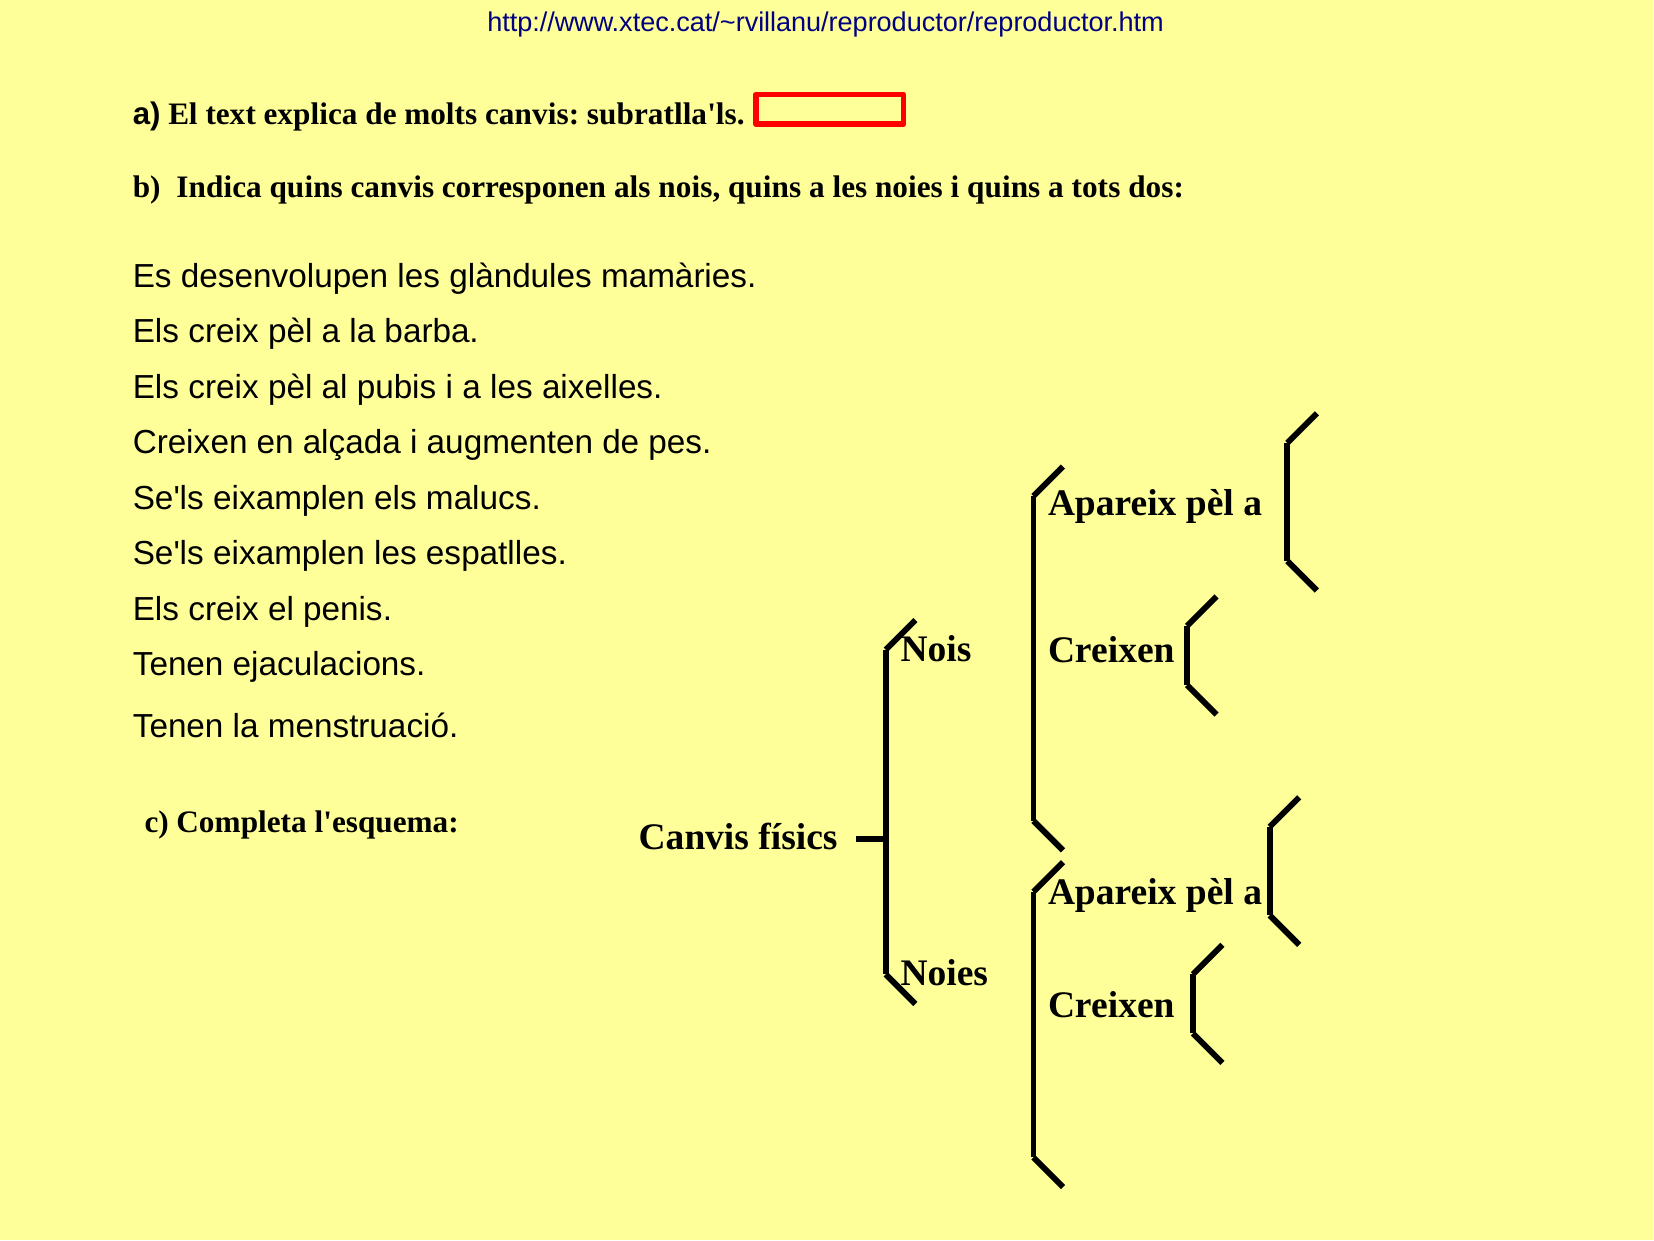

http://www.xtec.cat/~rvillanu/reproductor/reproductor.htm
a) El text explica de molts canvis: subratlla'ls.
b) Indica quins canvis corresponen als nois, quins a les noies i quins a tots dos:
Es desenvolupen les glàndules mamàries.
Els creix pèl a la barba.
Els creix pèl al pubis i a les aixelles.
Creixen en alçada i augmenten de pes.
Se'ls eixamplen els malucs.
Se'ls eixamplen les espatlles.
Els creix el penis.
Tenen ejaculacions.
Tenen la menstruació.
Apareix pèl a
Nois
Creixen
c) Completa l'esquema:
Canvis físics
Apareix pèl a
Noies
Creixen